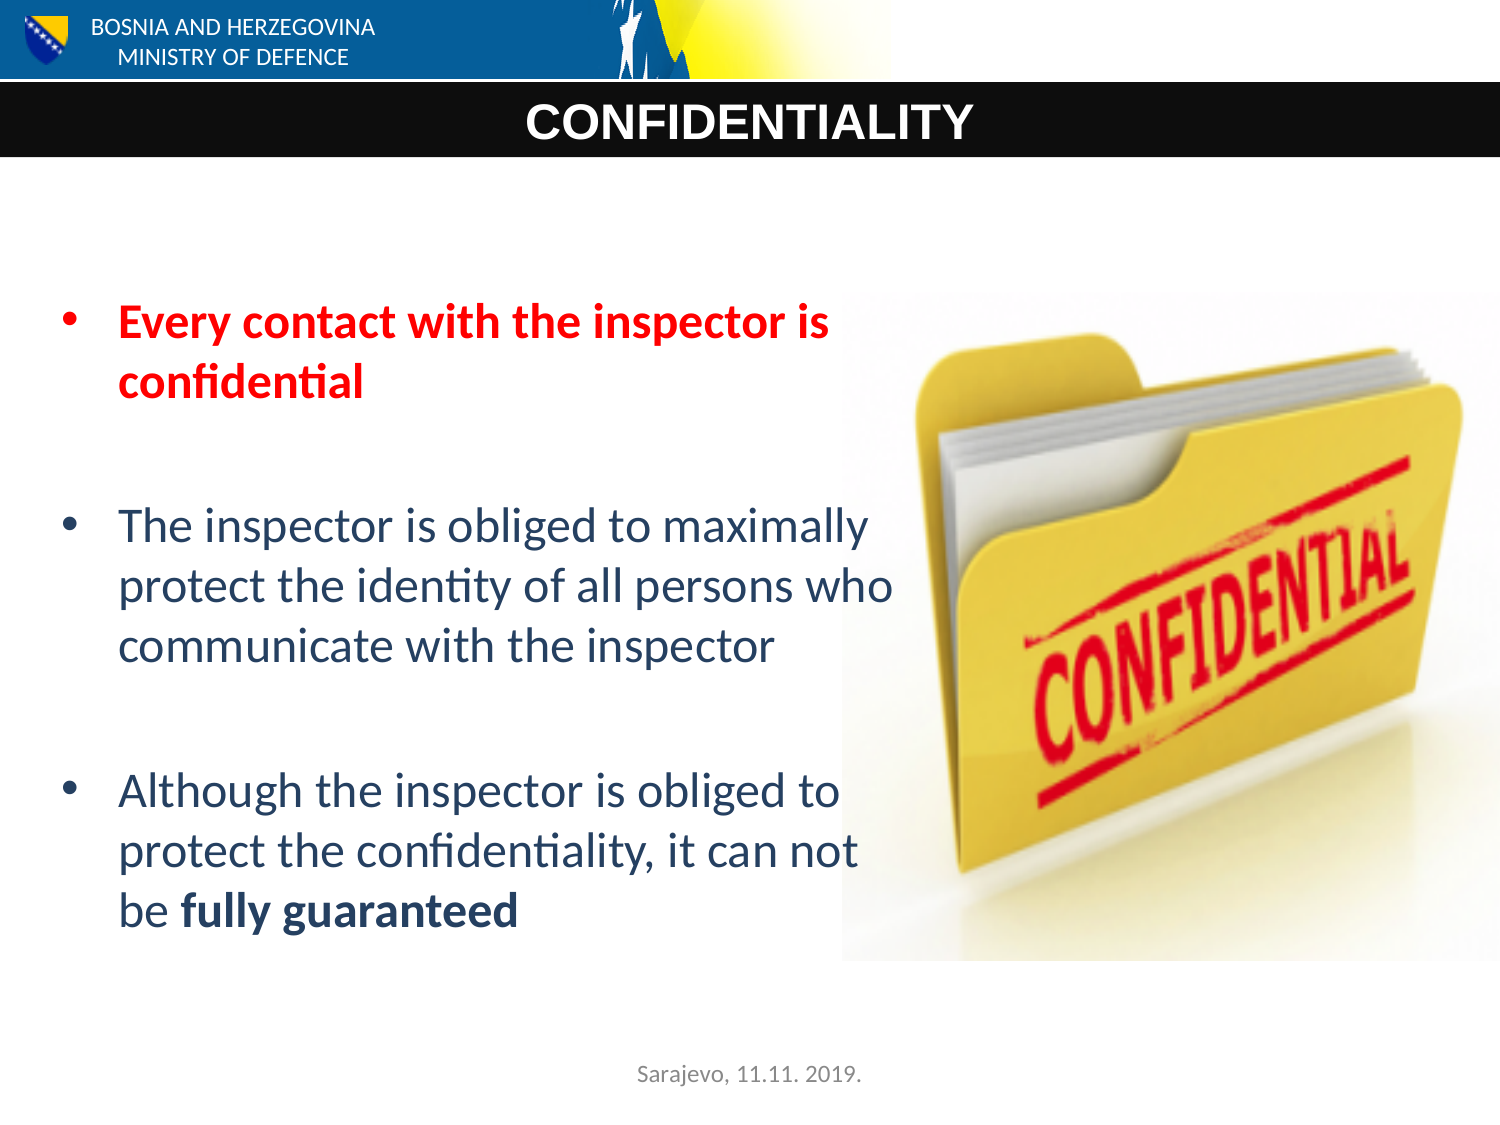

CONFIDENTIALITY
# Every contact with the inspector is confidential
The inspector is obliged to maximally protect the identity of all persons who communicate with the inspector
Although the inspector is obliged to protect the confidentiality, it can not be fully guaranteed
Sarajevo, 11.11. 2019.